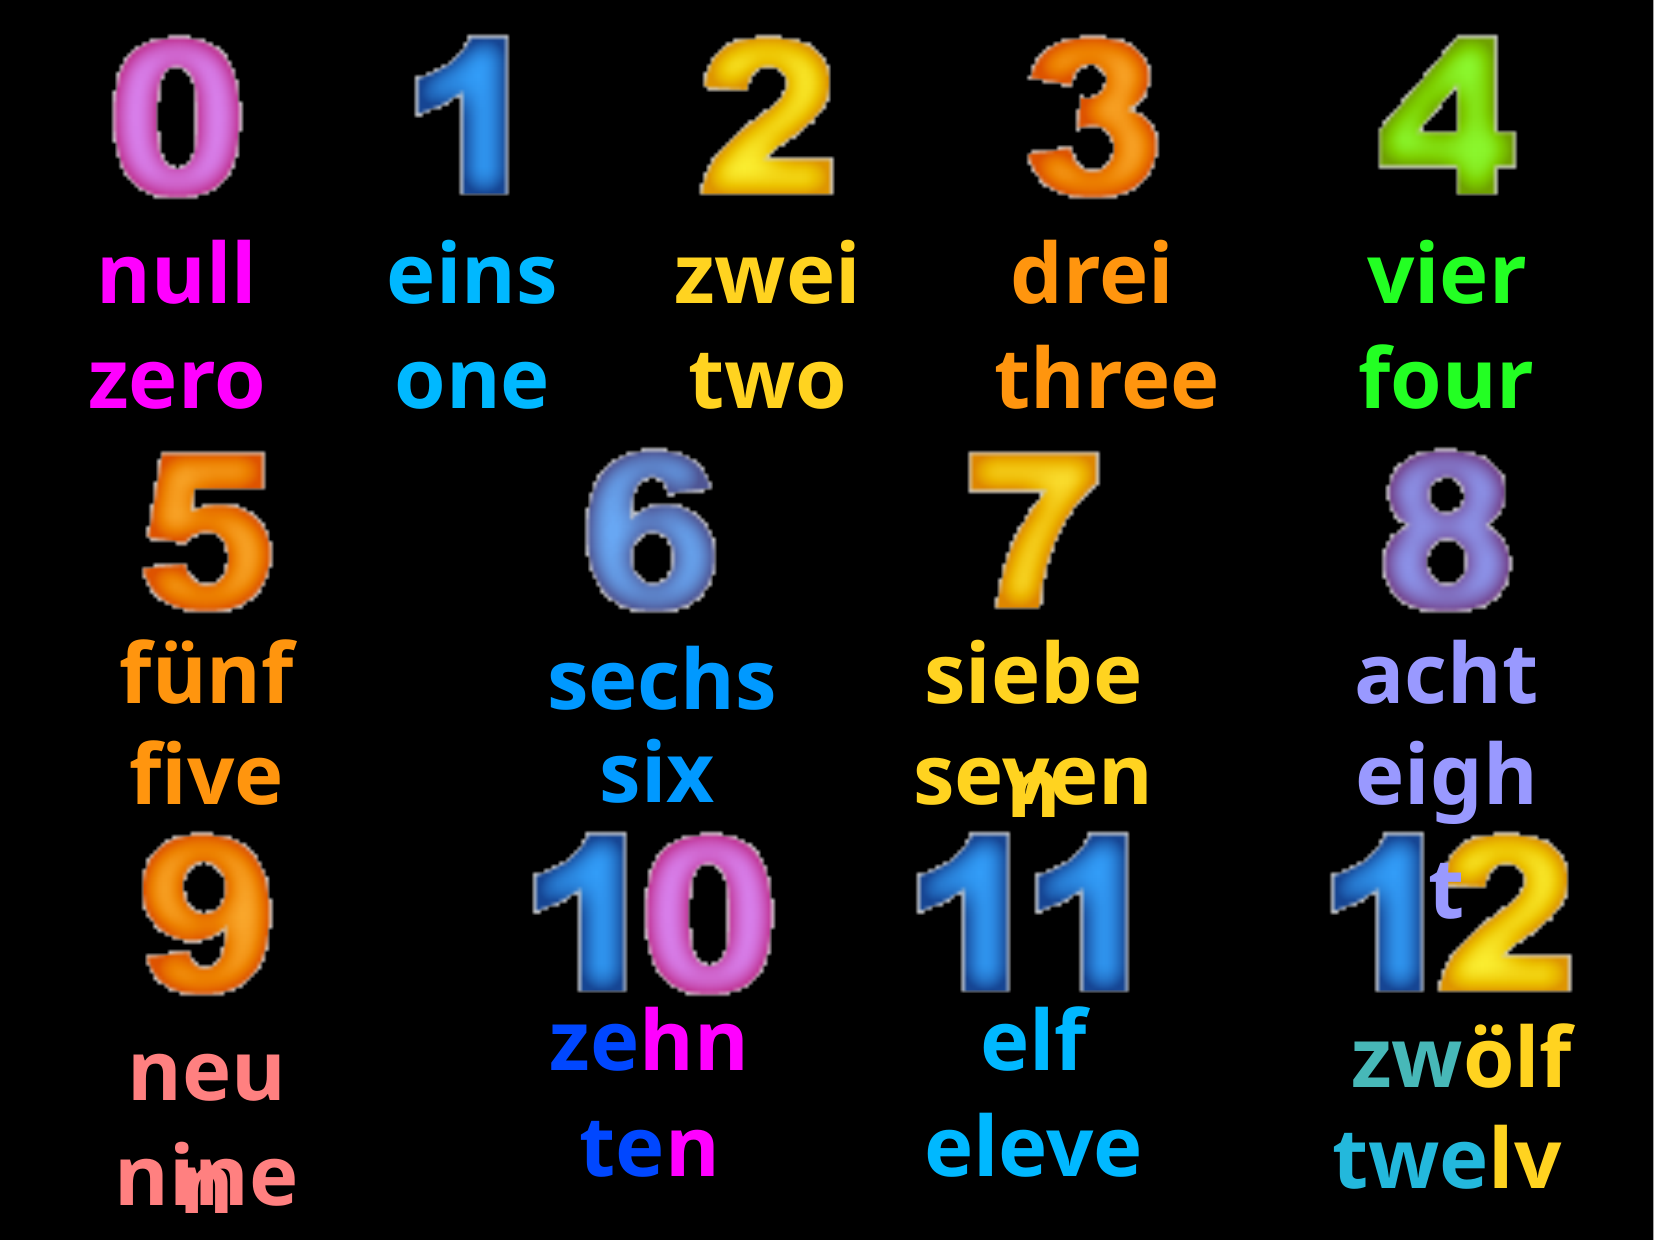

null
eins
zwei
drei
vier
zero
one
two
three
four
fünf
sieben
acht
sechs
six
five
seven
eight
zehn
elf
zwölf
neun
ten
eleven
twelve
nine